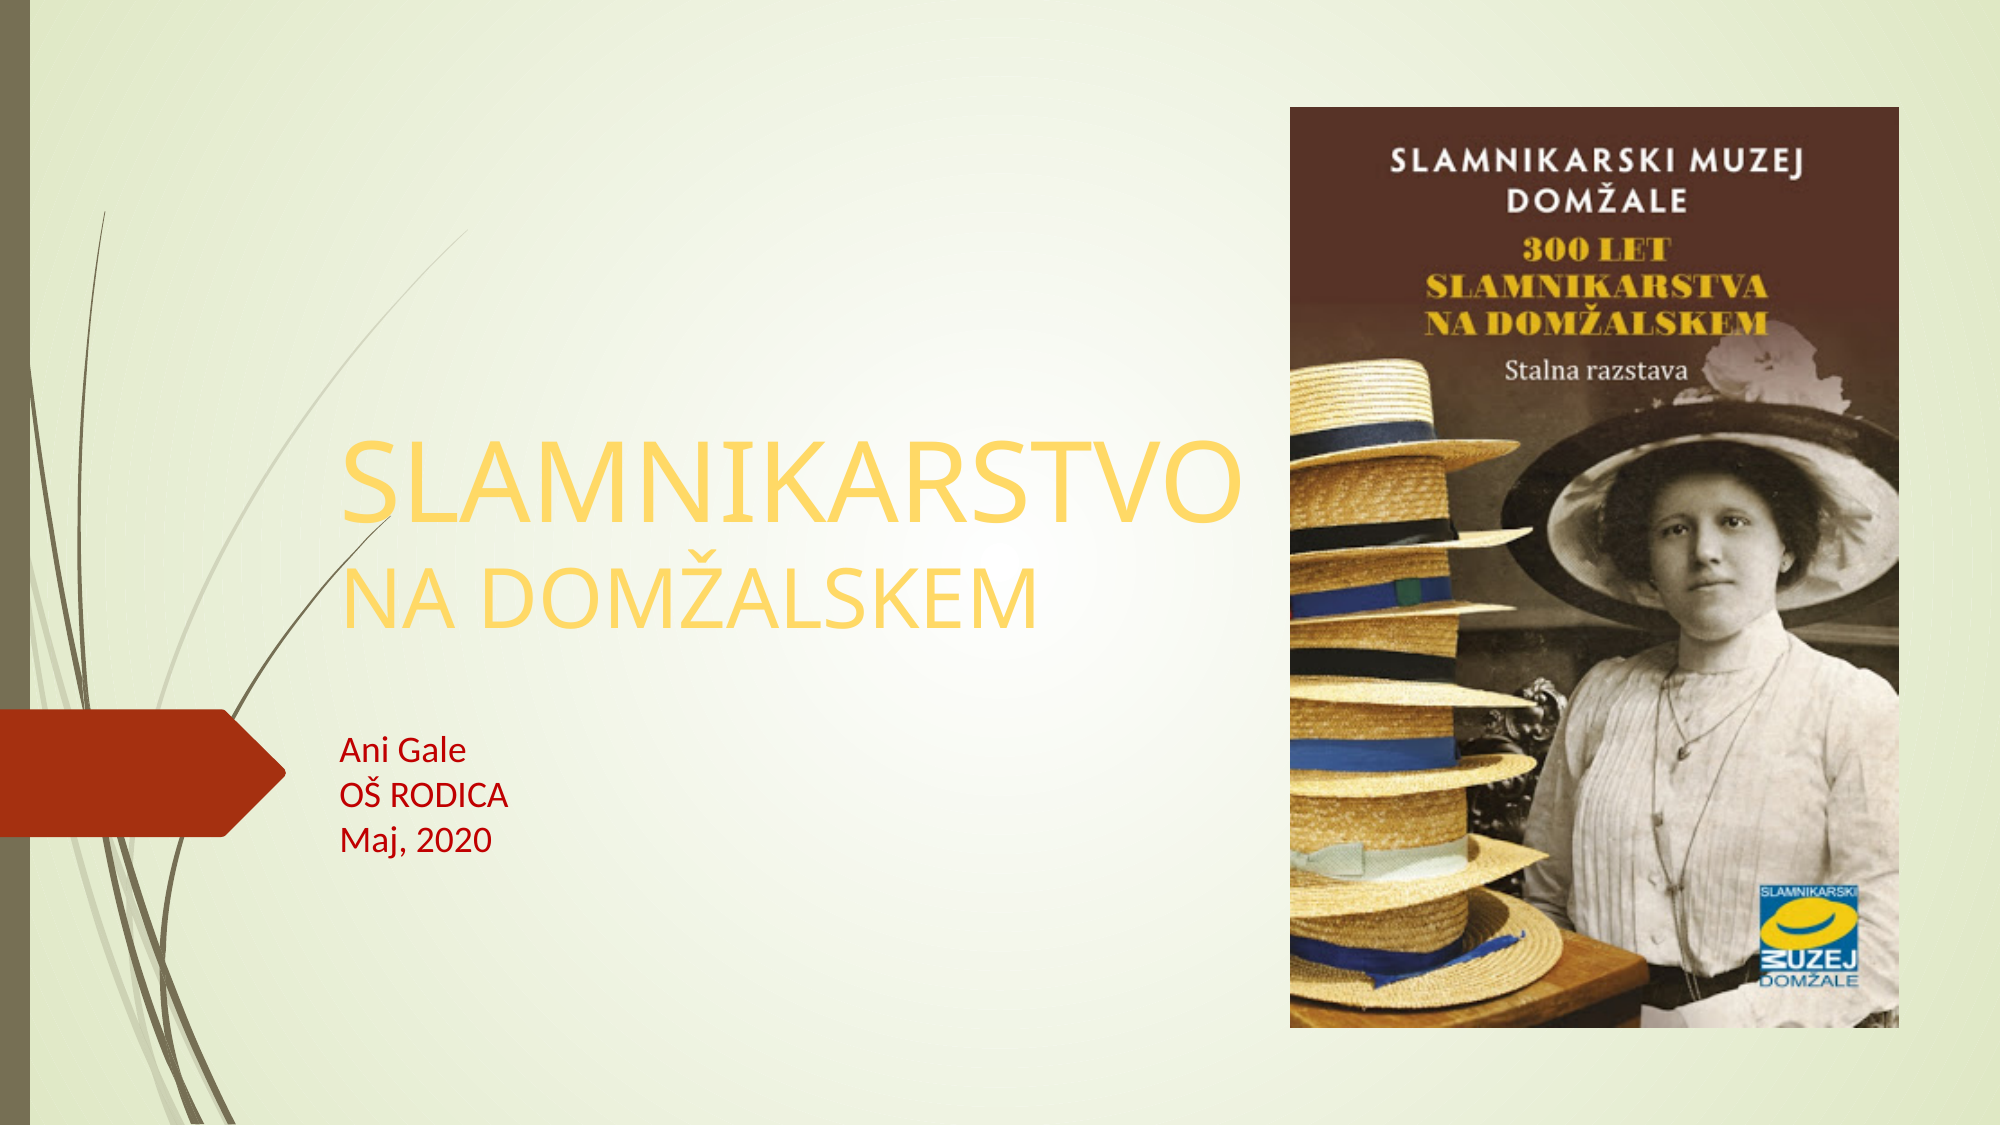

# SLAMNIKARSTVO NA DOMŽALSKEM
Ani Gale
OŠ RODICA
Maj, 2020